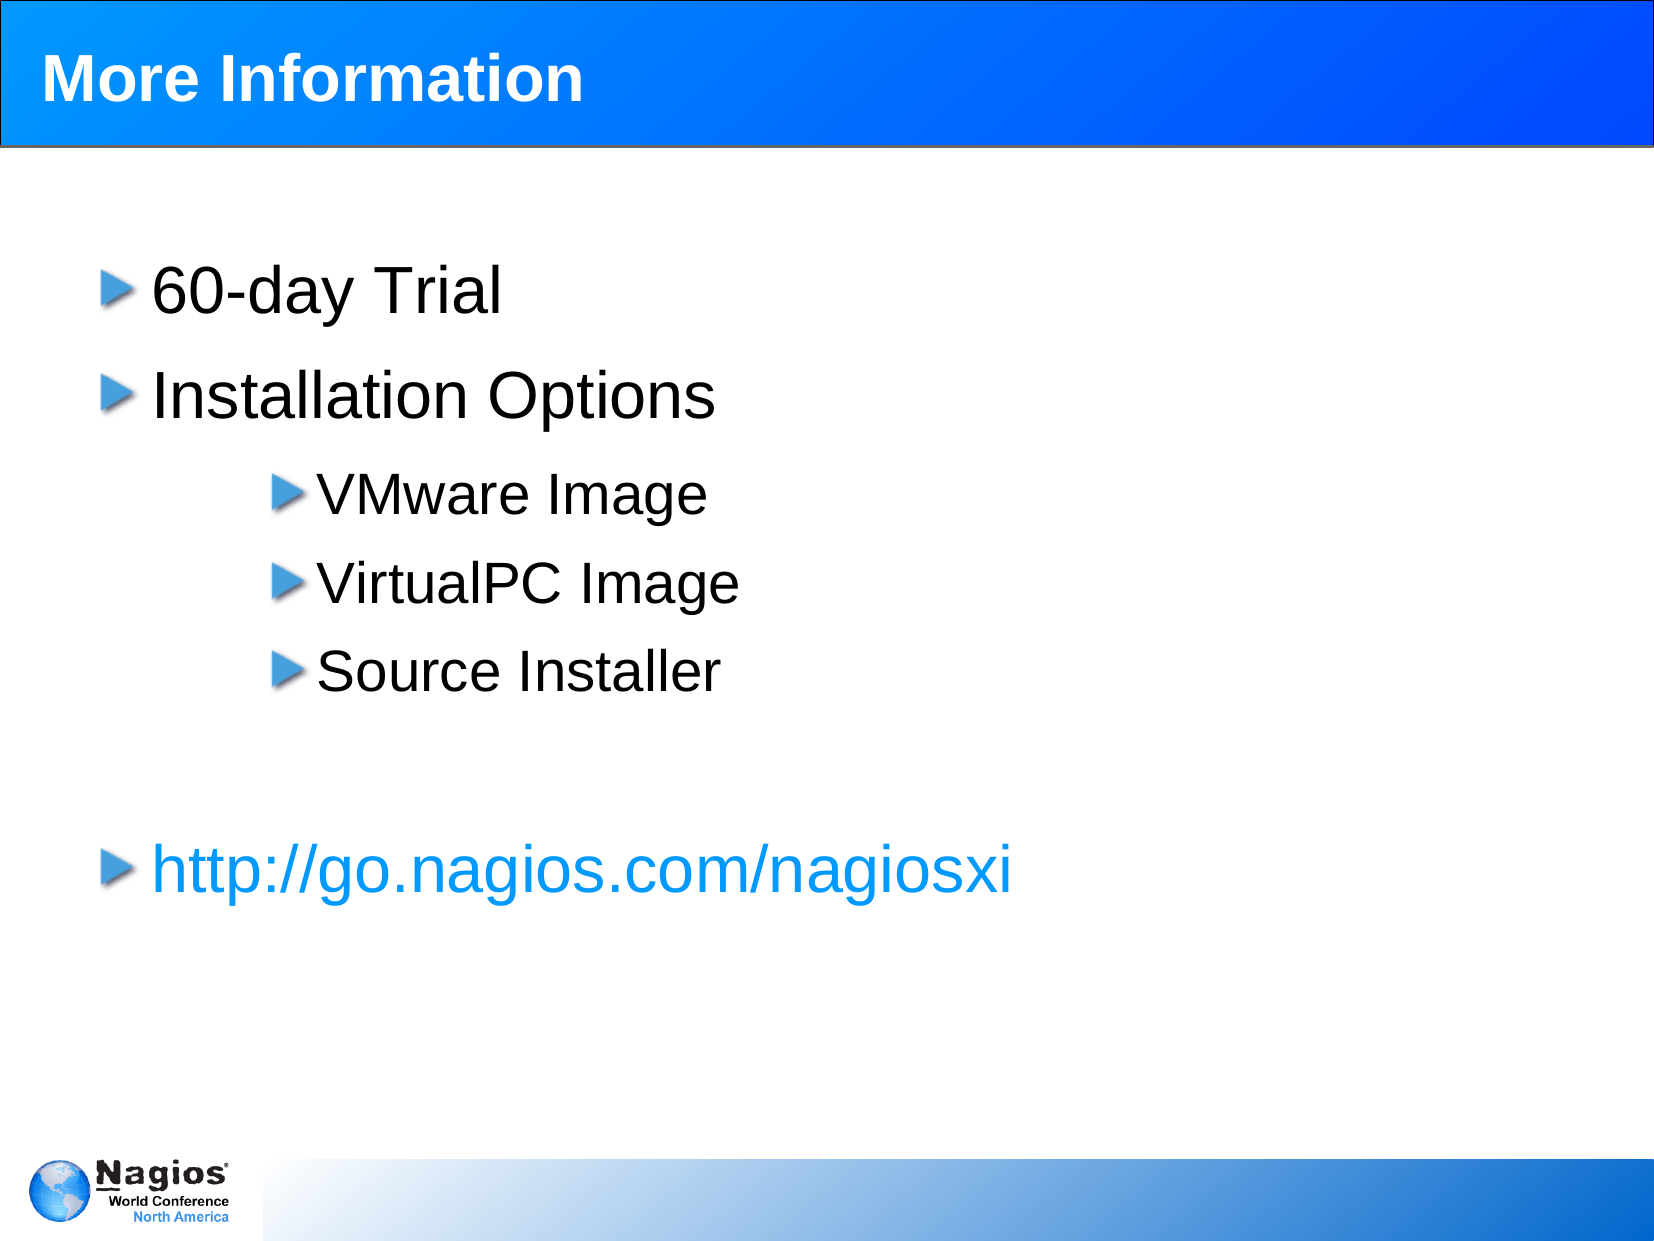

# More Information
60-day Trial
Installation Options
VMware Image
VirtualPC Image
Source Installer
http://go.nagios.com/nagiosxi